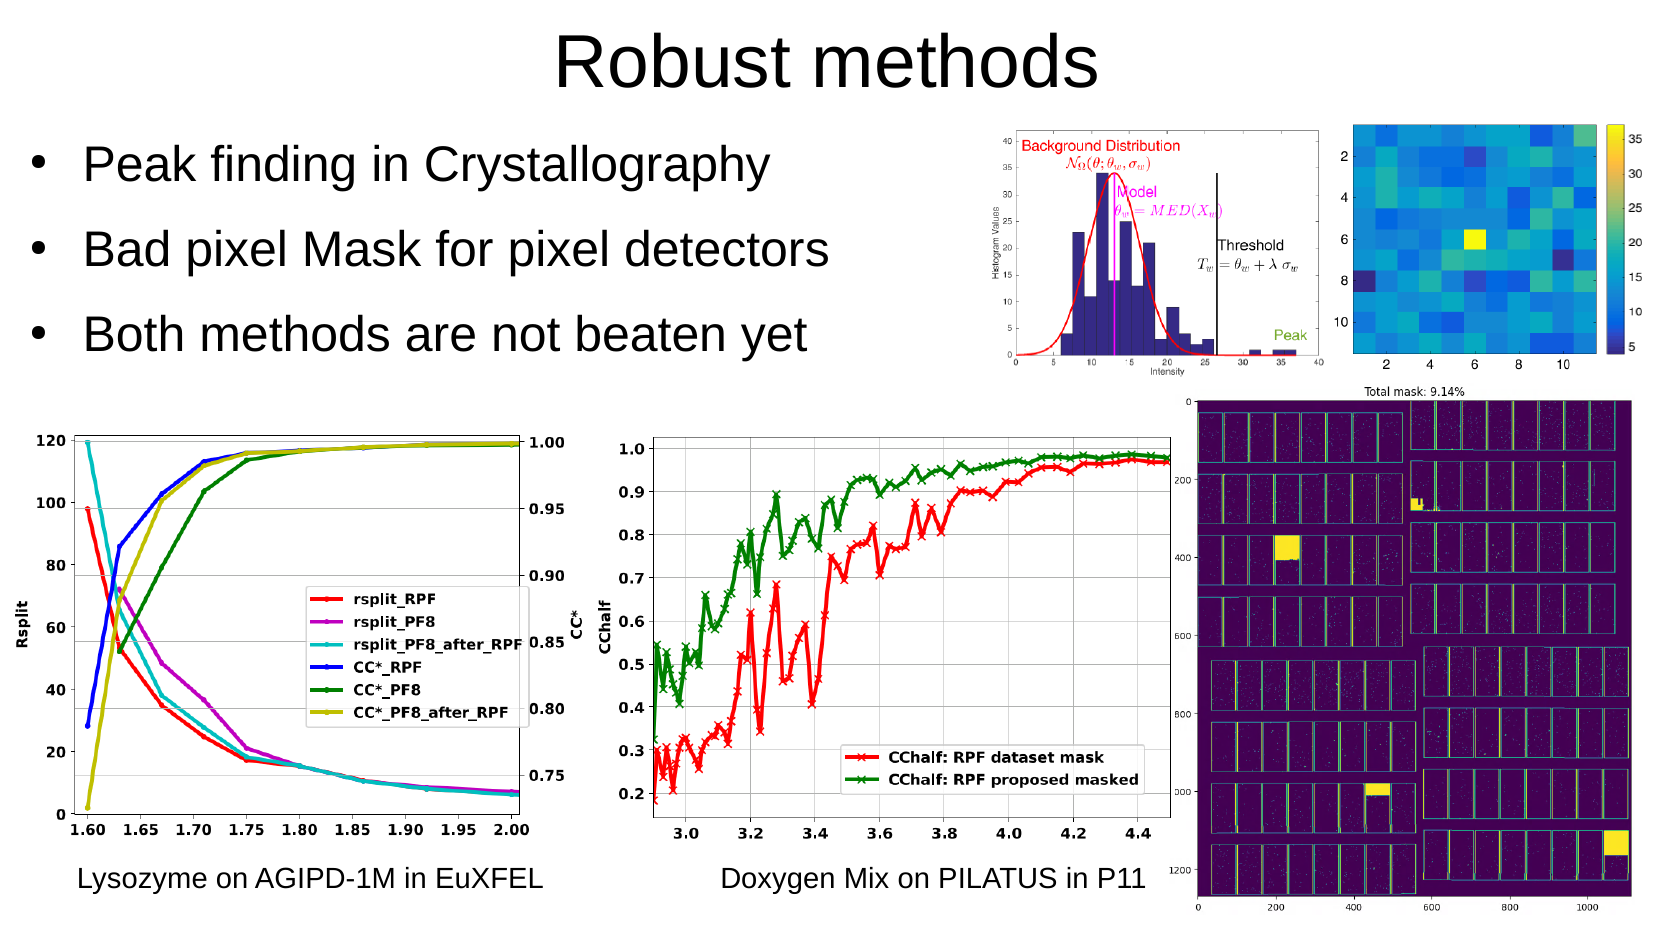

# Robust methods
Peak finding in Crystallography
Bad pixel Mask for pixel detectors
Both methods are not beaten yet
Lysozyme on AGIPD-1M in EuXFEL
Doxygen Mix on PILATUS in P11